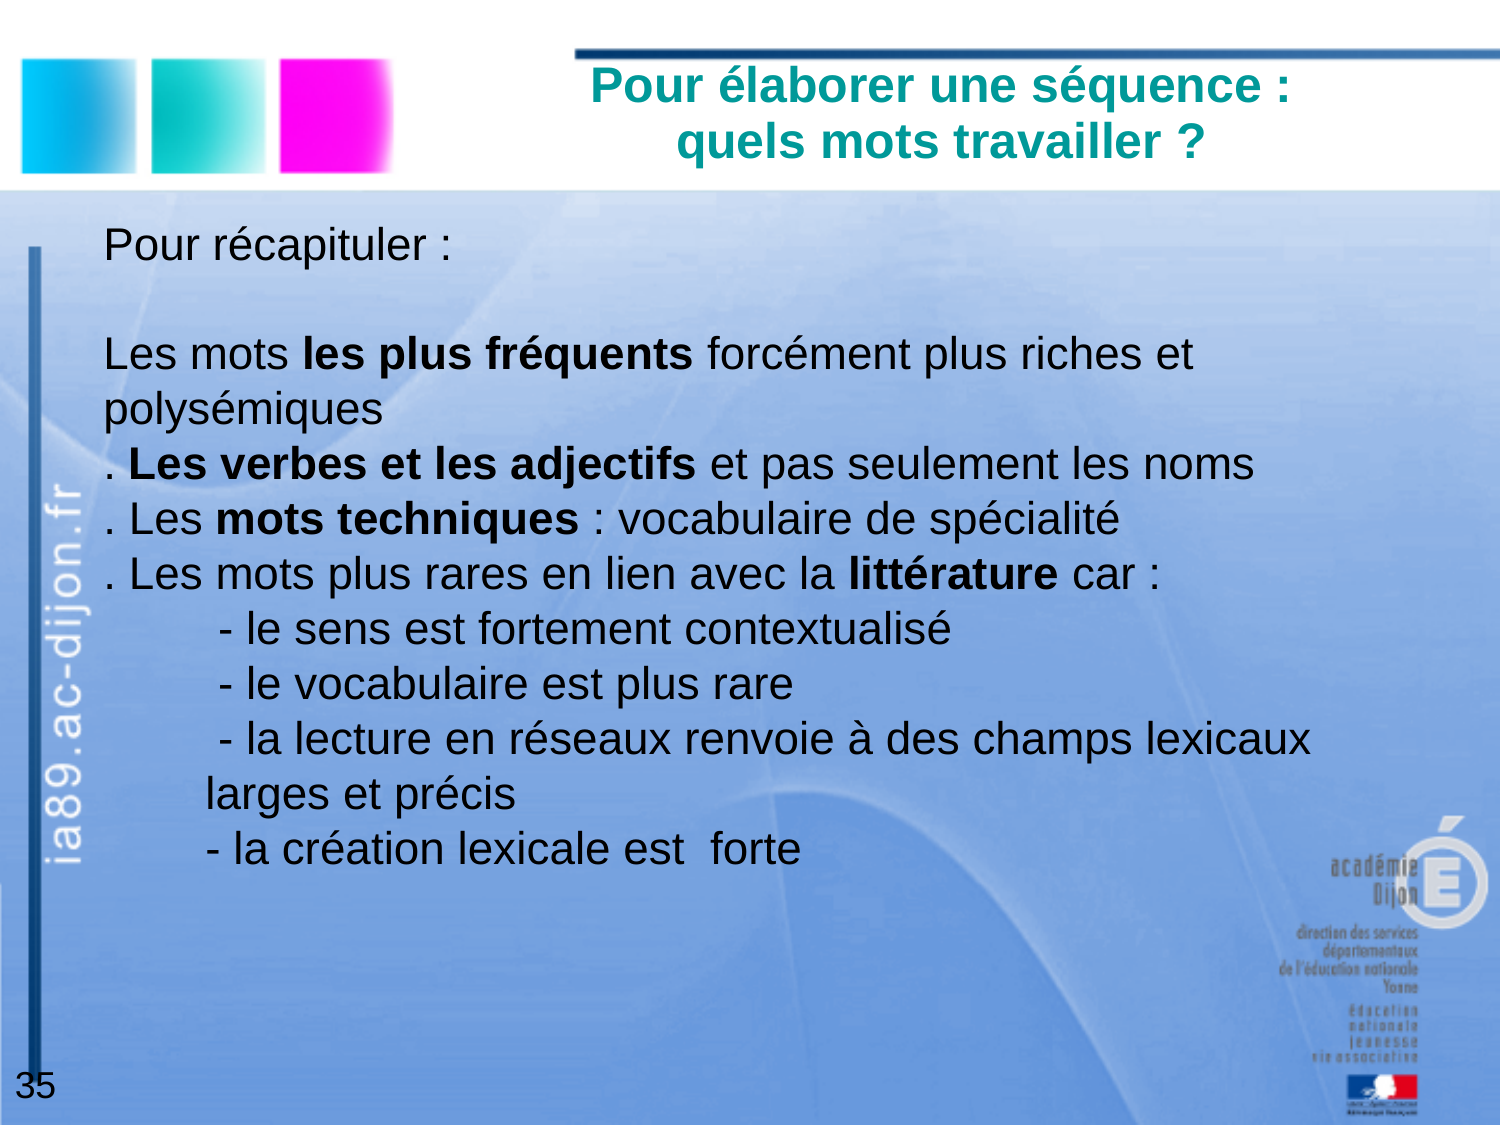

# Pour élaborer une séquence : quels mots travailler ?
Pour récapituler :
Les mots les plus fréquents forcément plus riches et
polysémiques
. Les verbes et les adjectifs et pas seulement les noms
. Les mots techniques : vocabulaire de spécialité
. Les mots plus rares en lien avec la littérature car :
 - le sens est fortement contextualisé
 - le vocabulaire est plus rare
 - la lecture en réseaux renvoie à des champs lexicaux
 larges et précis
 - la création lexicale est forte